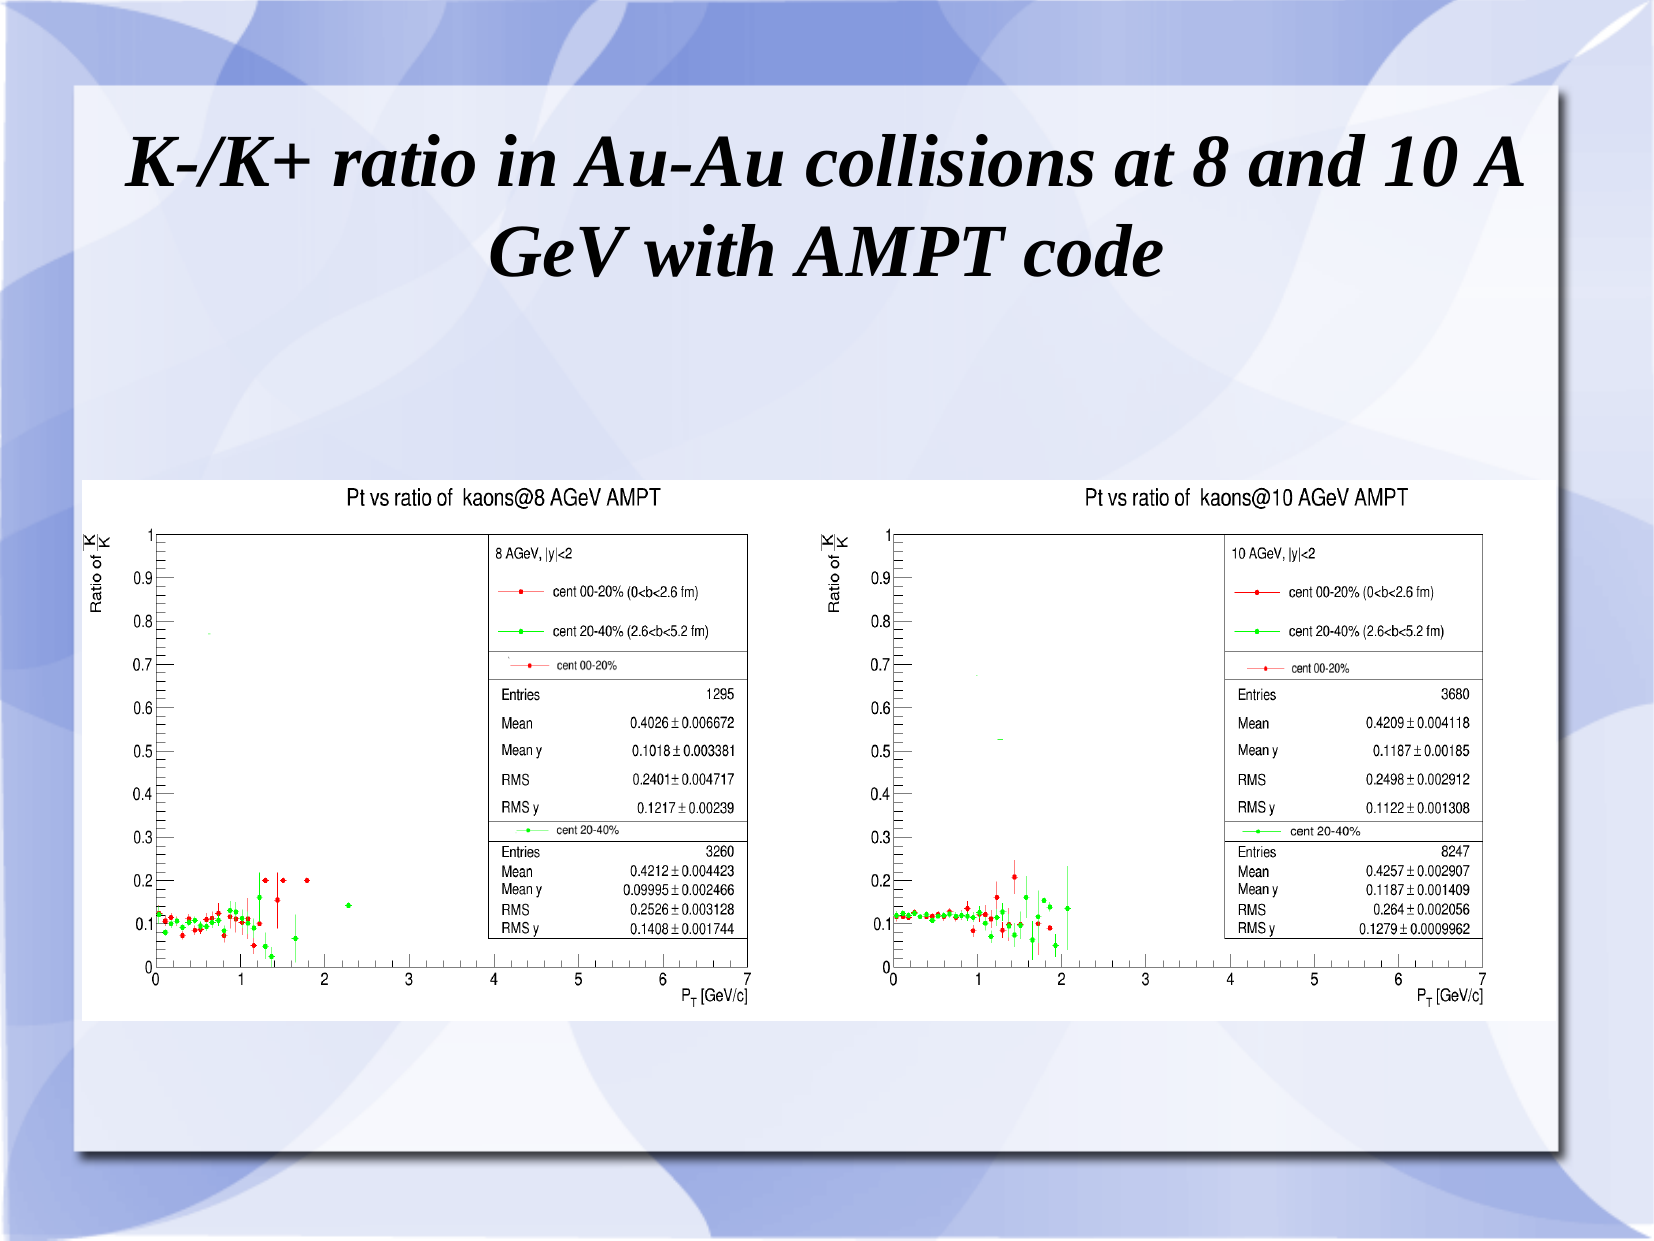

# K-/K+ ratio in Au-Au collisions at 8 and 10 A GeV with AMPT code